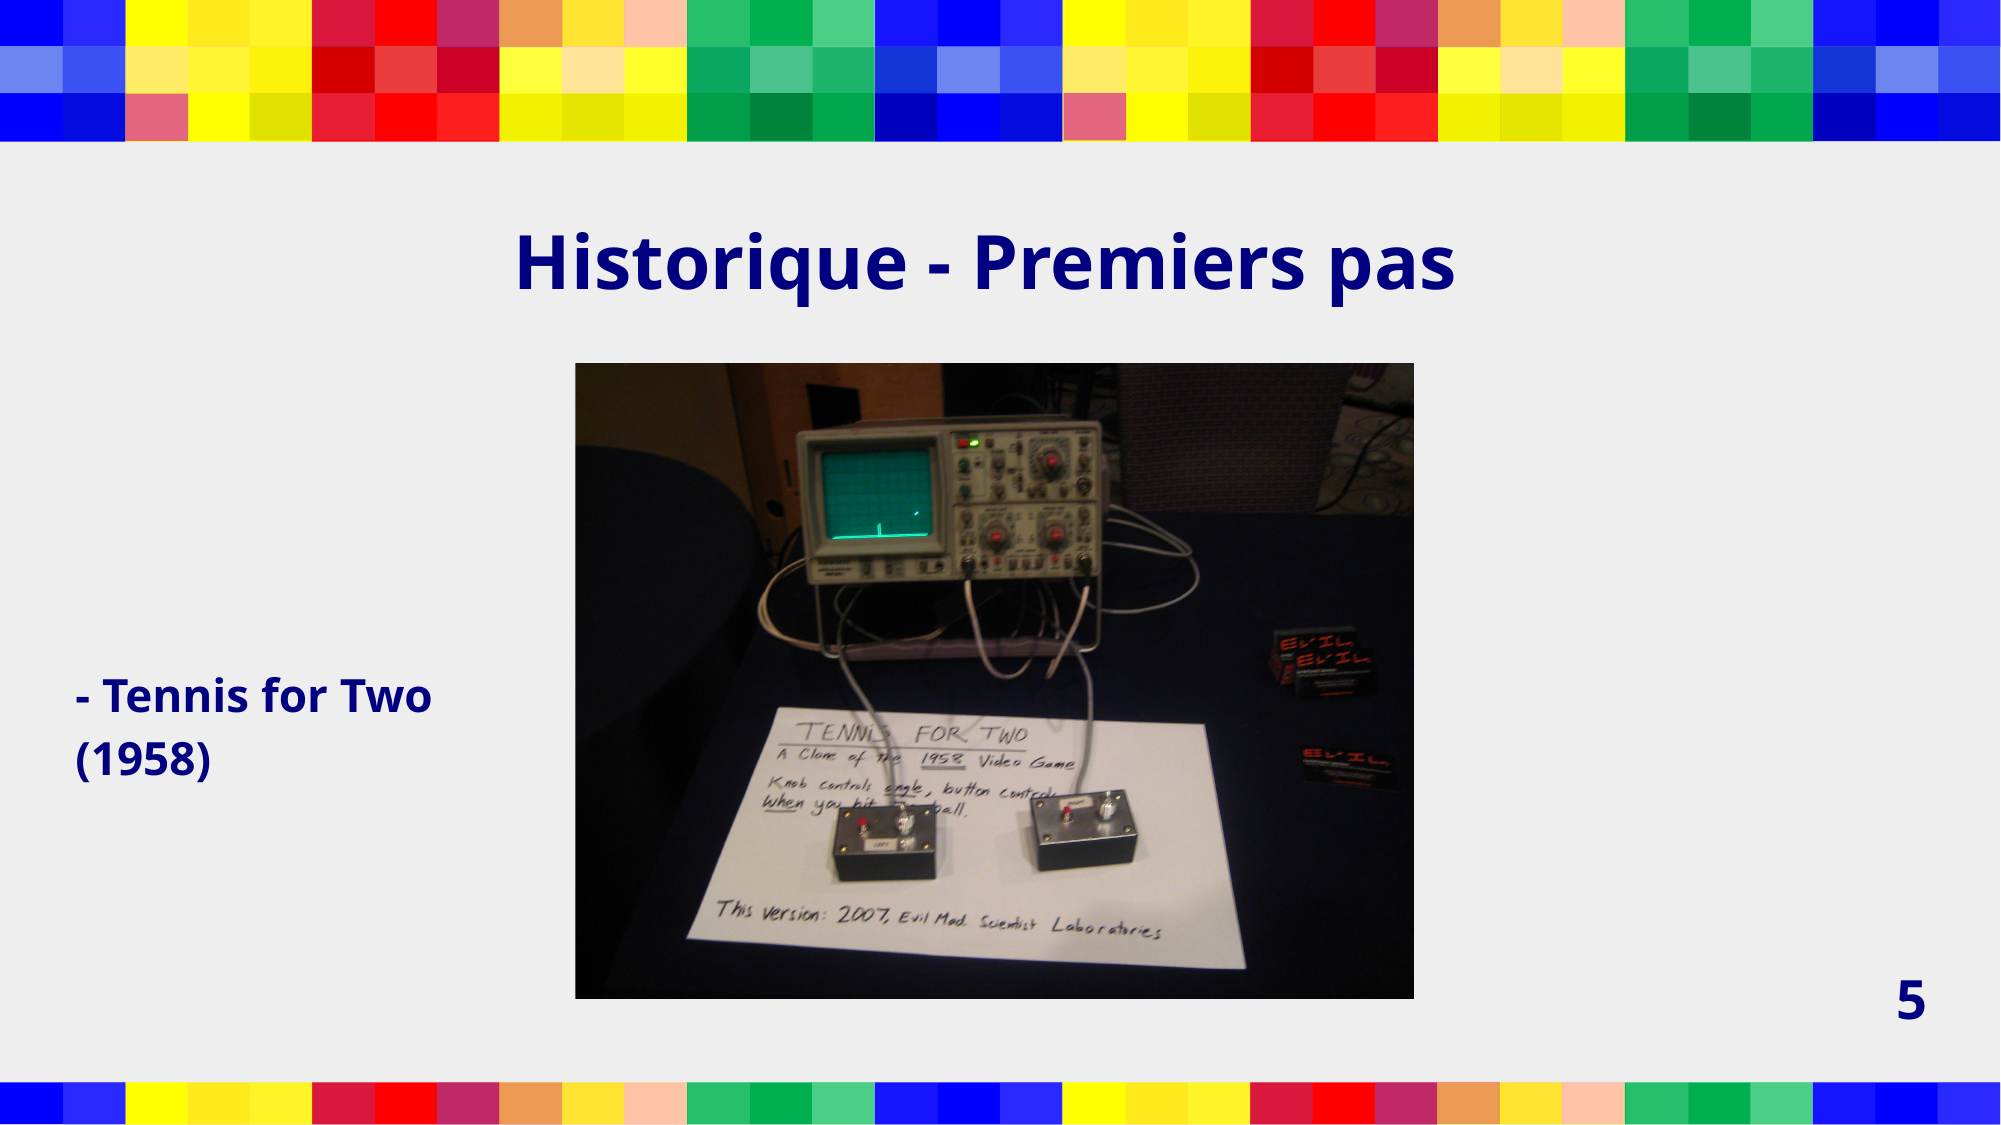

# - Tennis for Two (1958)
Historique - Premiers pas
5